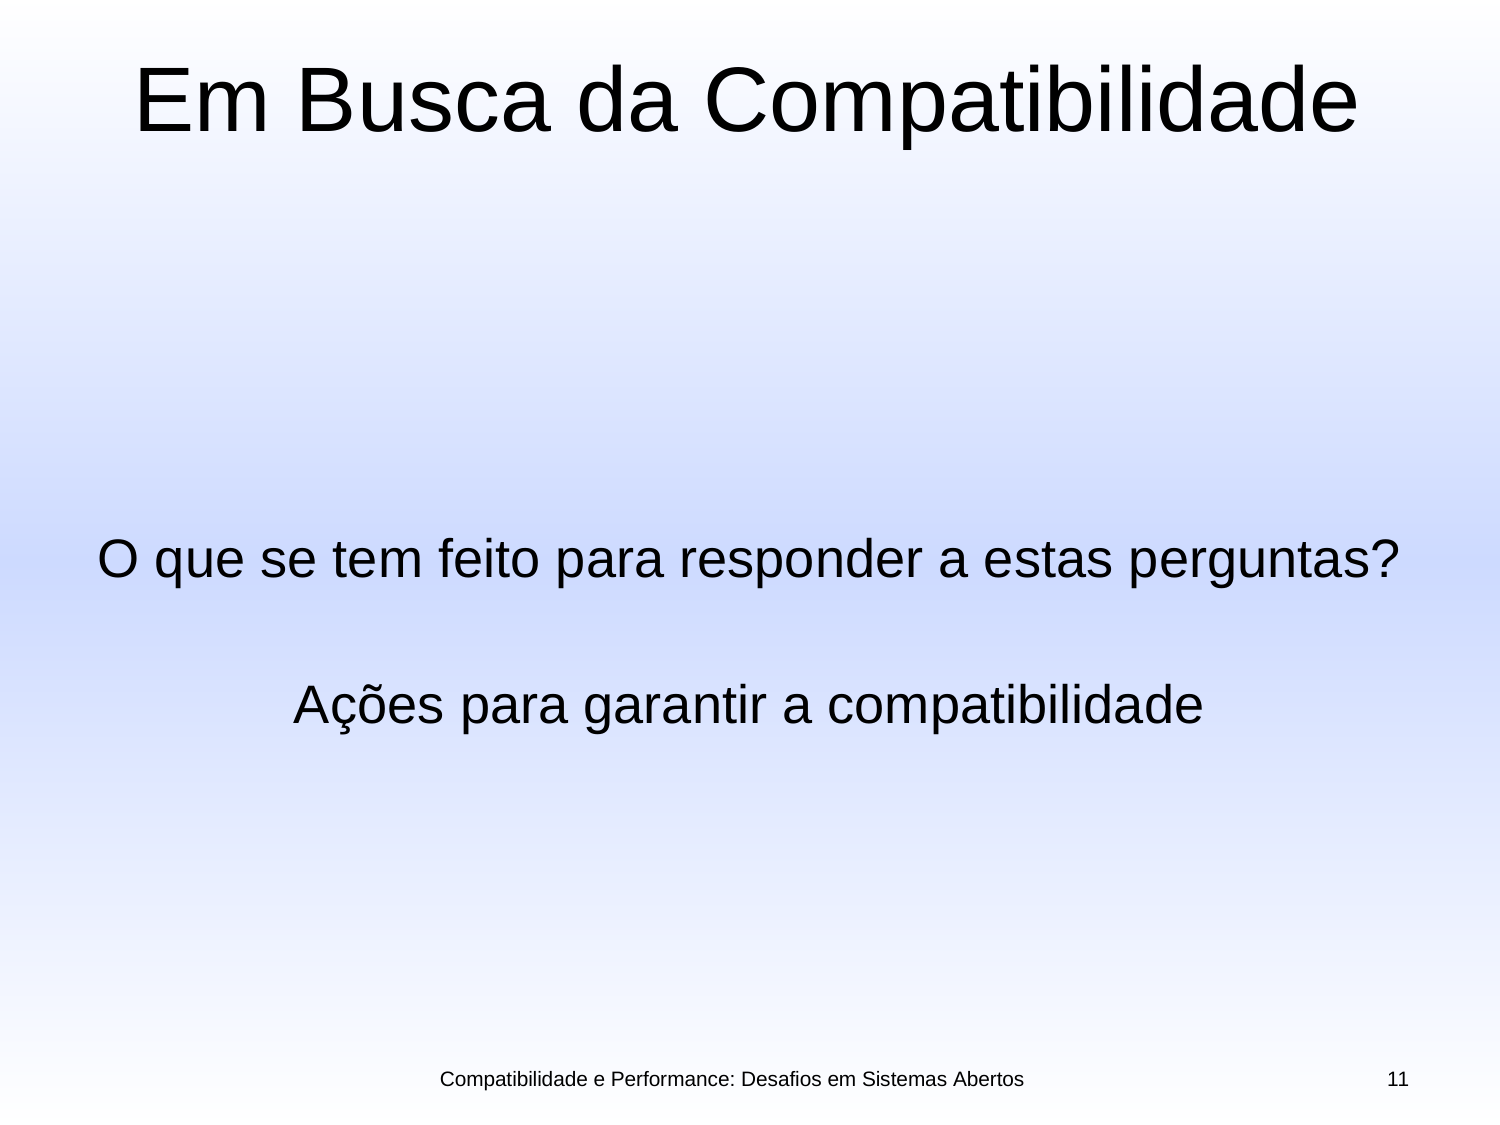

# Em Busca da Compatibilidade
O que se tem feito para responder a estas perguntas?
Ações para garantir a compatibilidade
Compatibilidade e Performance: Desafios em Sistemas Abertos
11